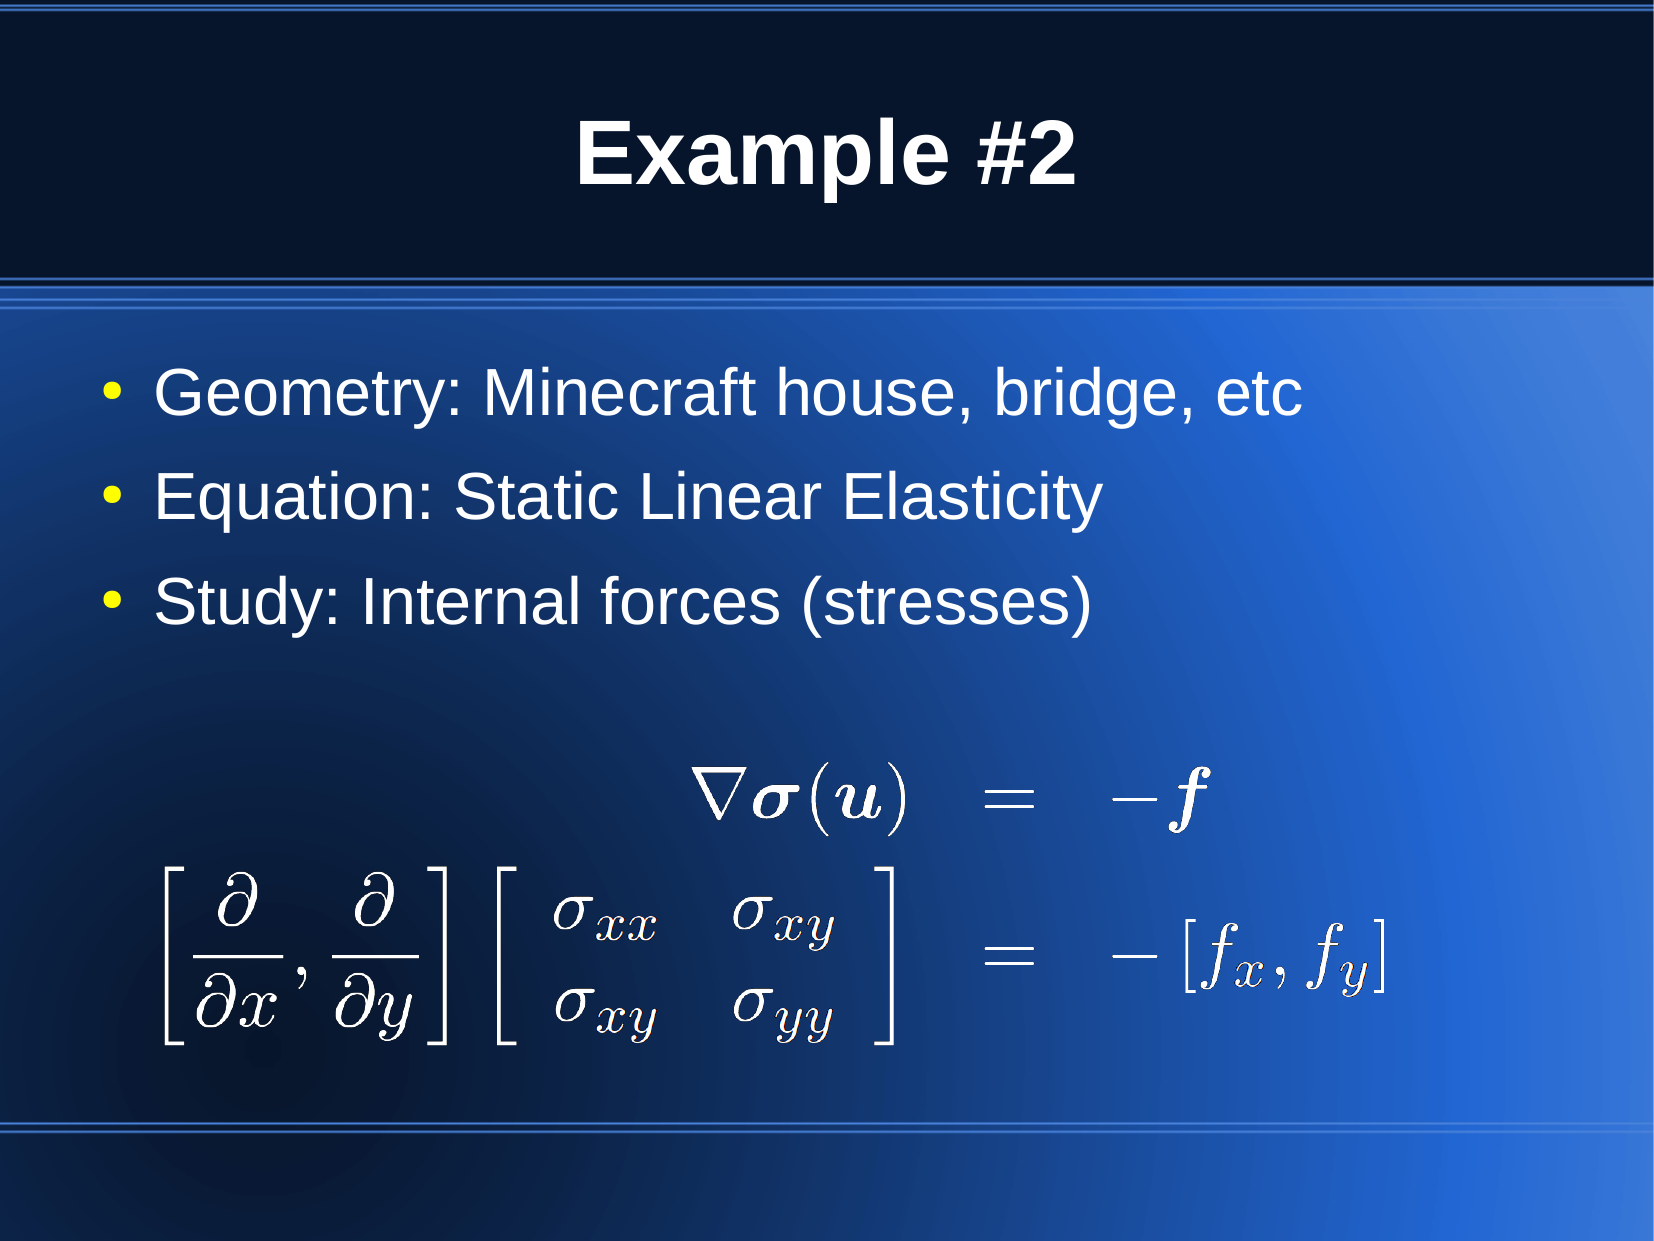

# Example #2
Geometry: Minecraft house, bridge, etc
Equation: Static Linear Elasticity
Study: Internal forces (stresses)